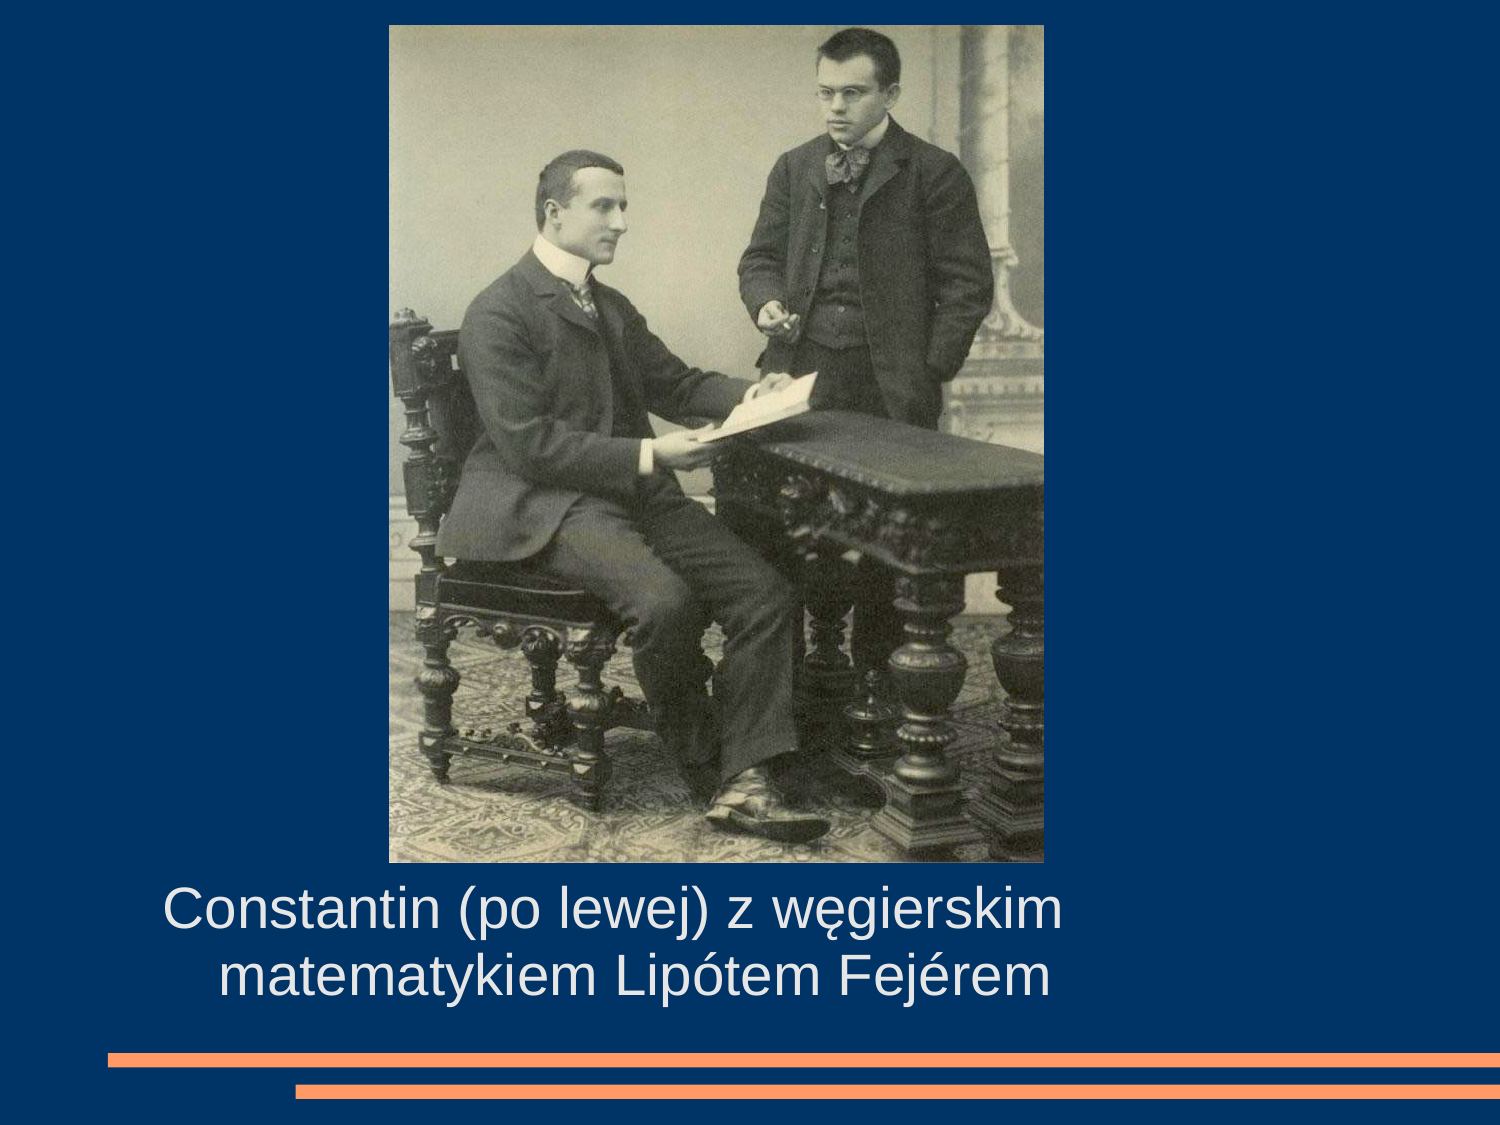

#
Constantin (po lewej) z węgierskim matematykiem Lipótem Fejérem